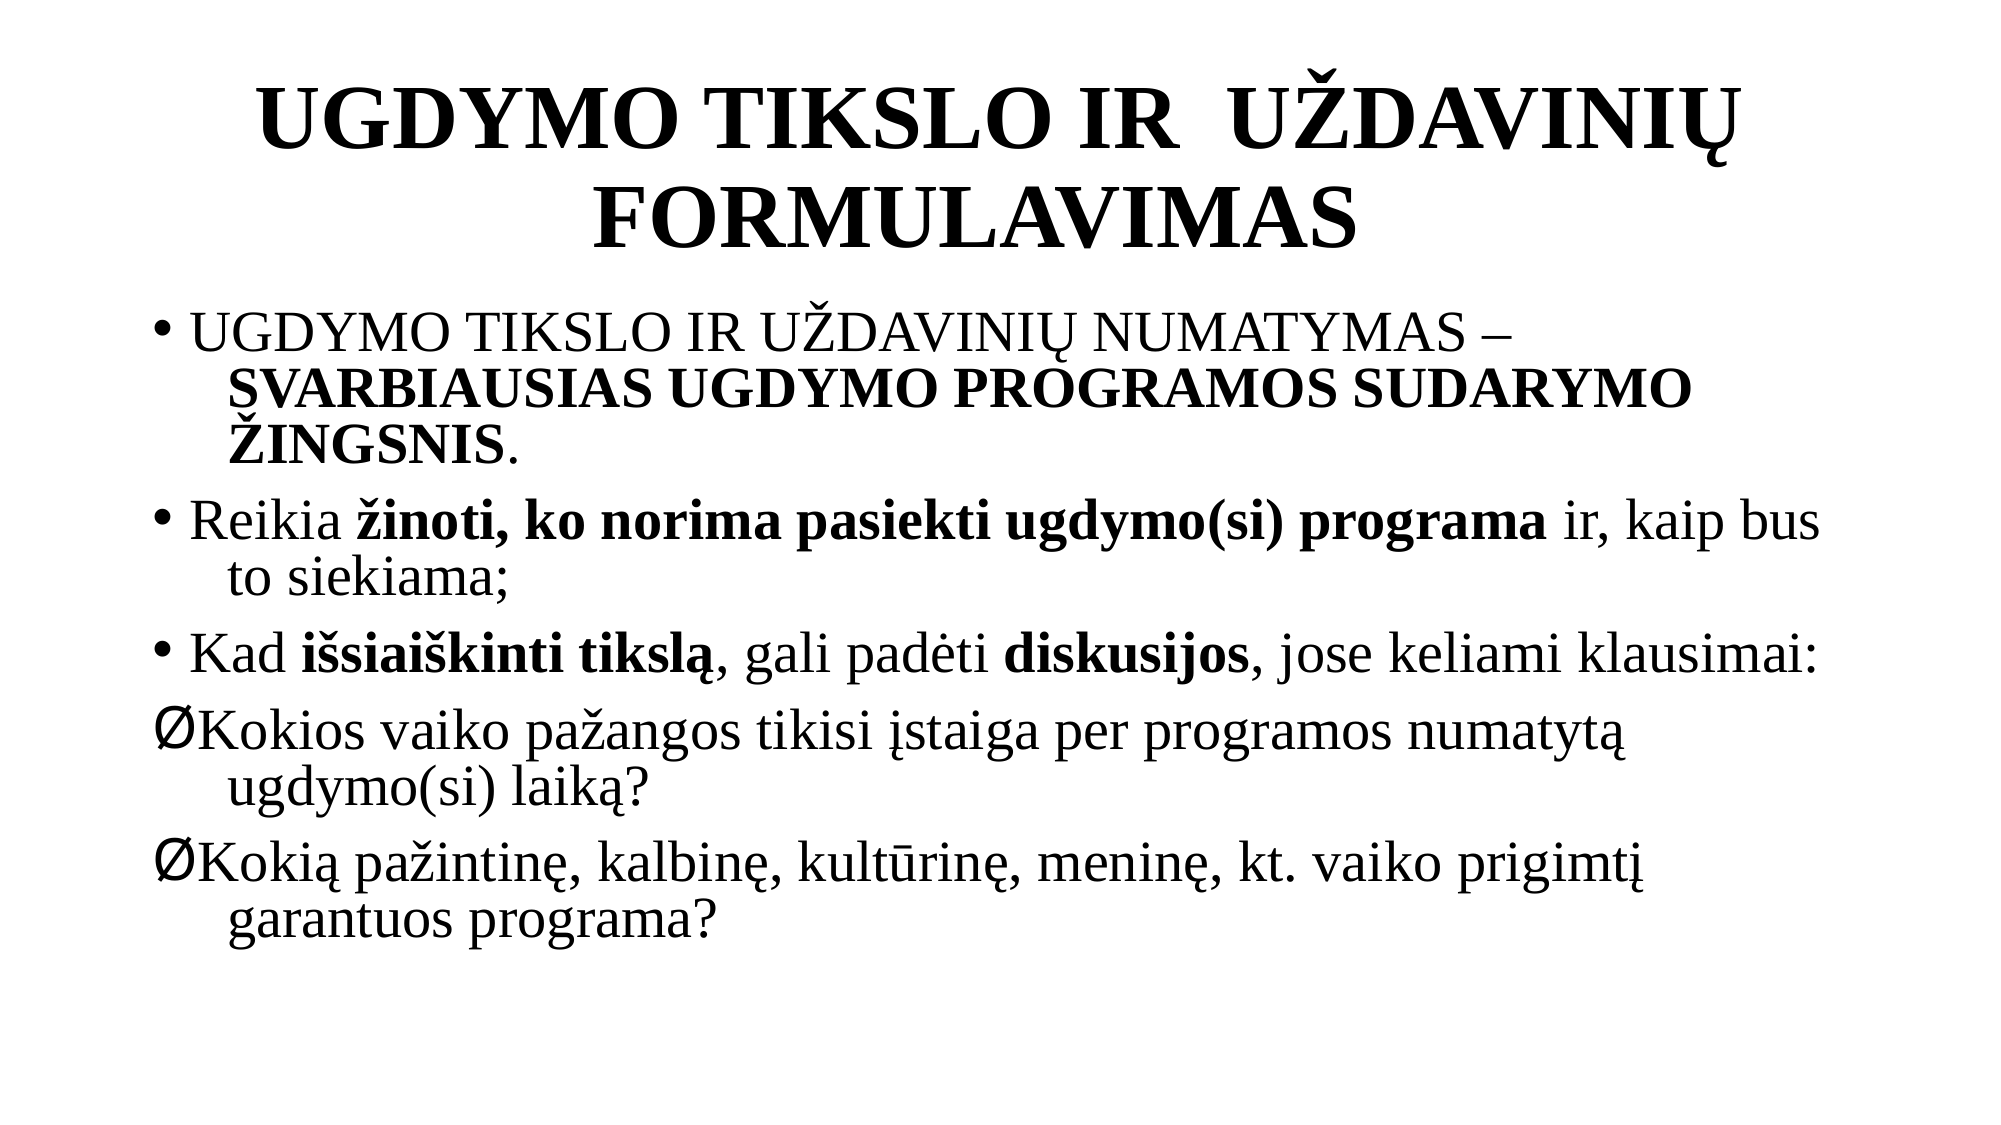

# UGDYMO TIKSLO IR UŽDAVINIŲ FORMULAVIMAS
UGDYMO TIKSLO IR UŽDAVINIŲ NUMATYMAS – SVARBIAUSIAS UGDYMO PROGRAMOS SUDARYMO ŽINGSNIS.
Reikia žinoti, ko norima pasiekti ugdymo(si) programa ir, kaip bus to siekiama;
Kad išsiaiškinti tikslą, gali padėti diskusijos, jose keliami klausimai:
Kokios vaiko pažangos tikisi įstaiga per programos numatytą ugdymo(si) laiką?
Kokią pažintinę, kalbinę, kultūrinę, meninę, kt. vaiko prigimtį garantuos programa?